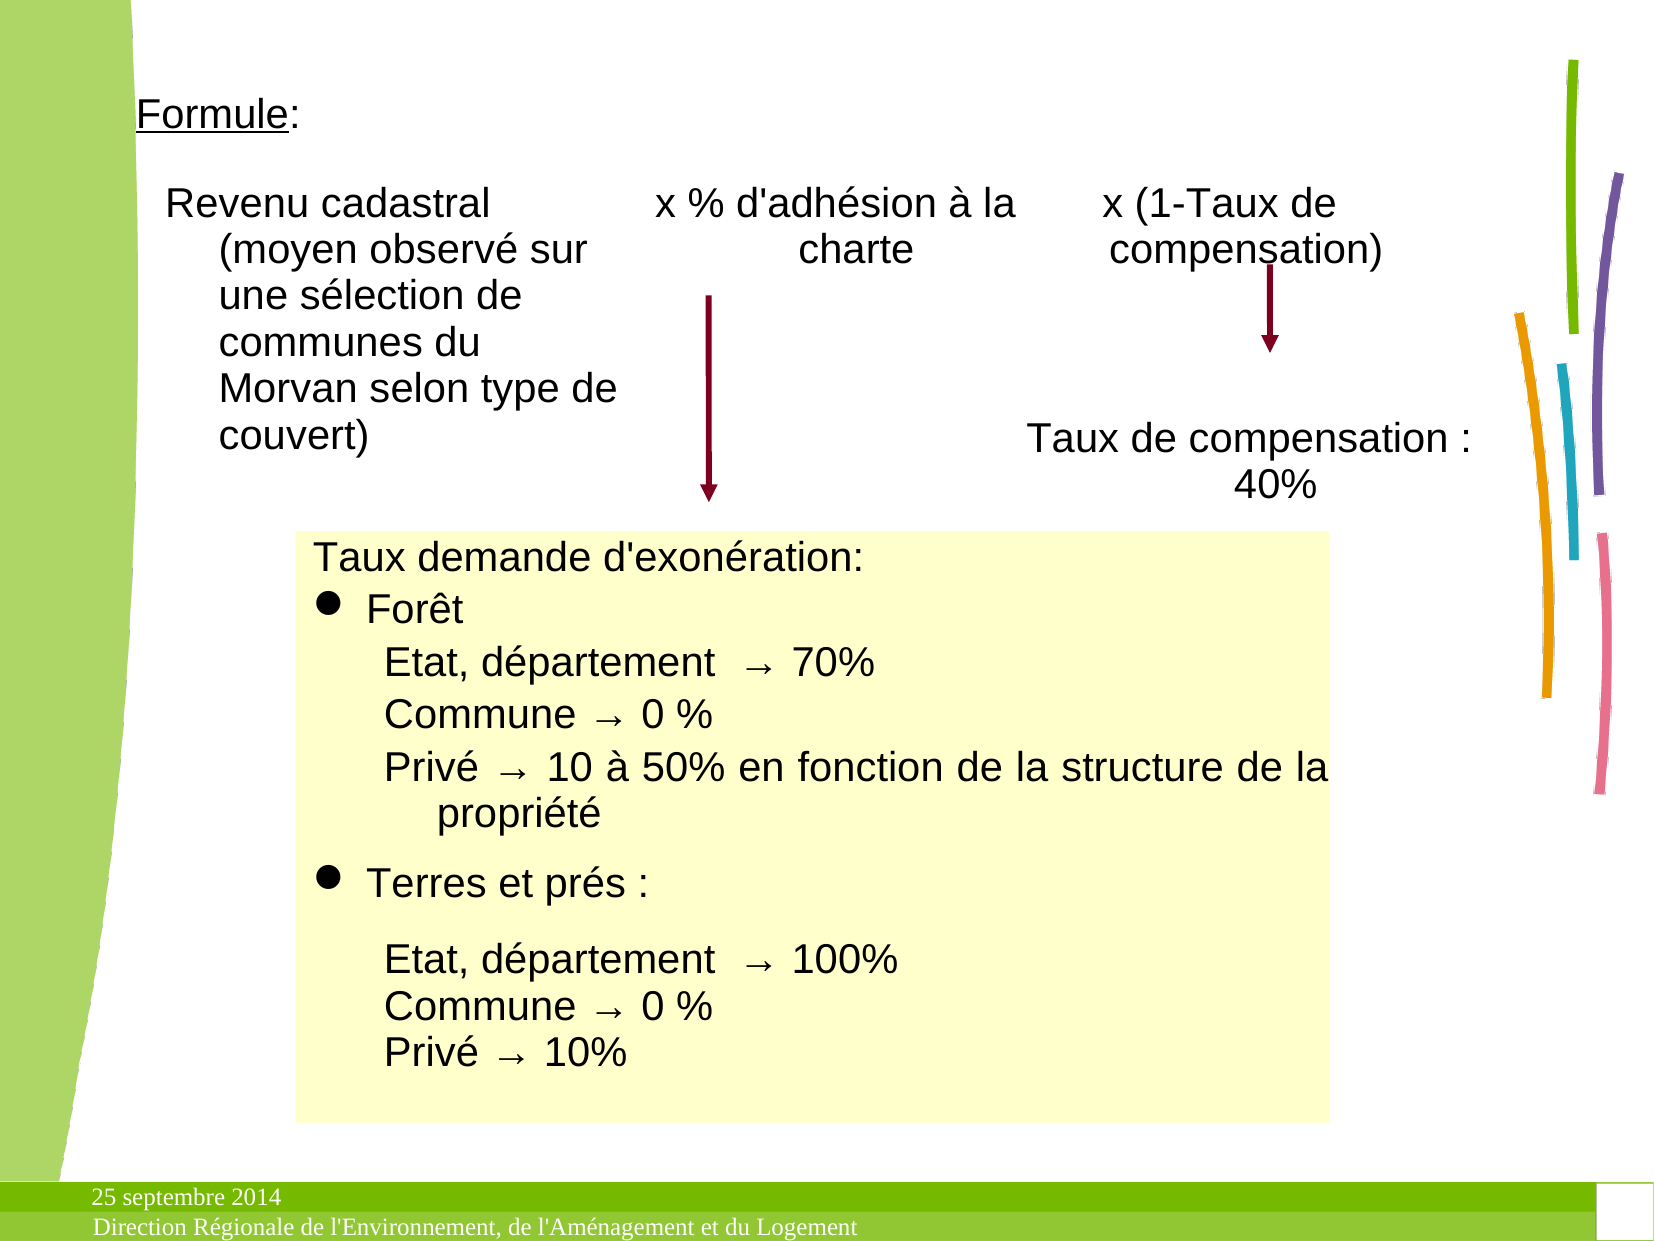

# Formule:
Revenu cadastral (moyen observé sur une sélection de communes du Morvan selon type de couvert)
x % d'adhésion à la charte
x (1-Taux de compensation)
Taux de compensation : 40%
Taux demande d'exonération:
Forêt
Etat, département → 70%
Commune → 0 %
Privé → 10 à 50% en fonction de la structure de la propriété
Terres et prés :
Etat, département → 100%
Commune → 0 %
Privé → 10%